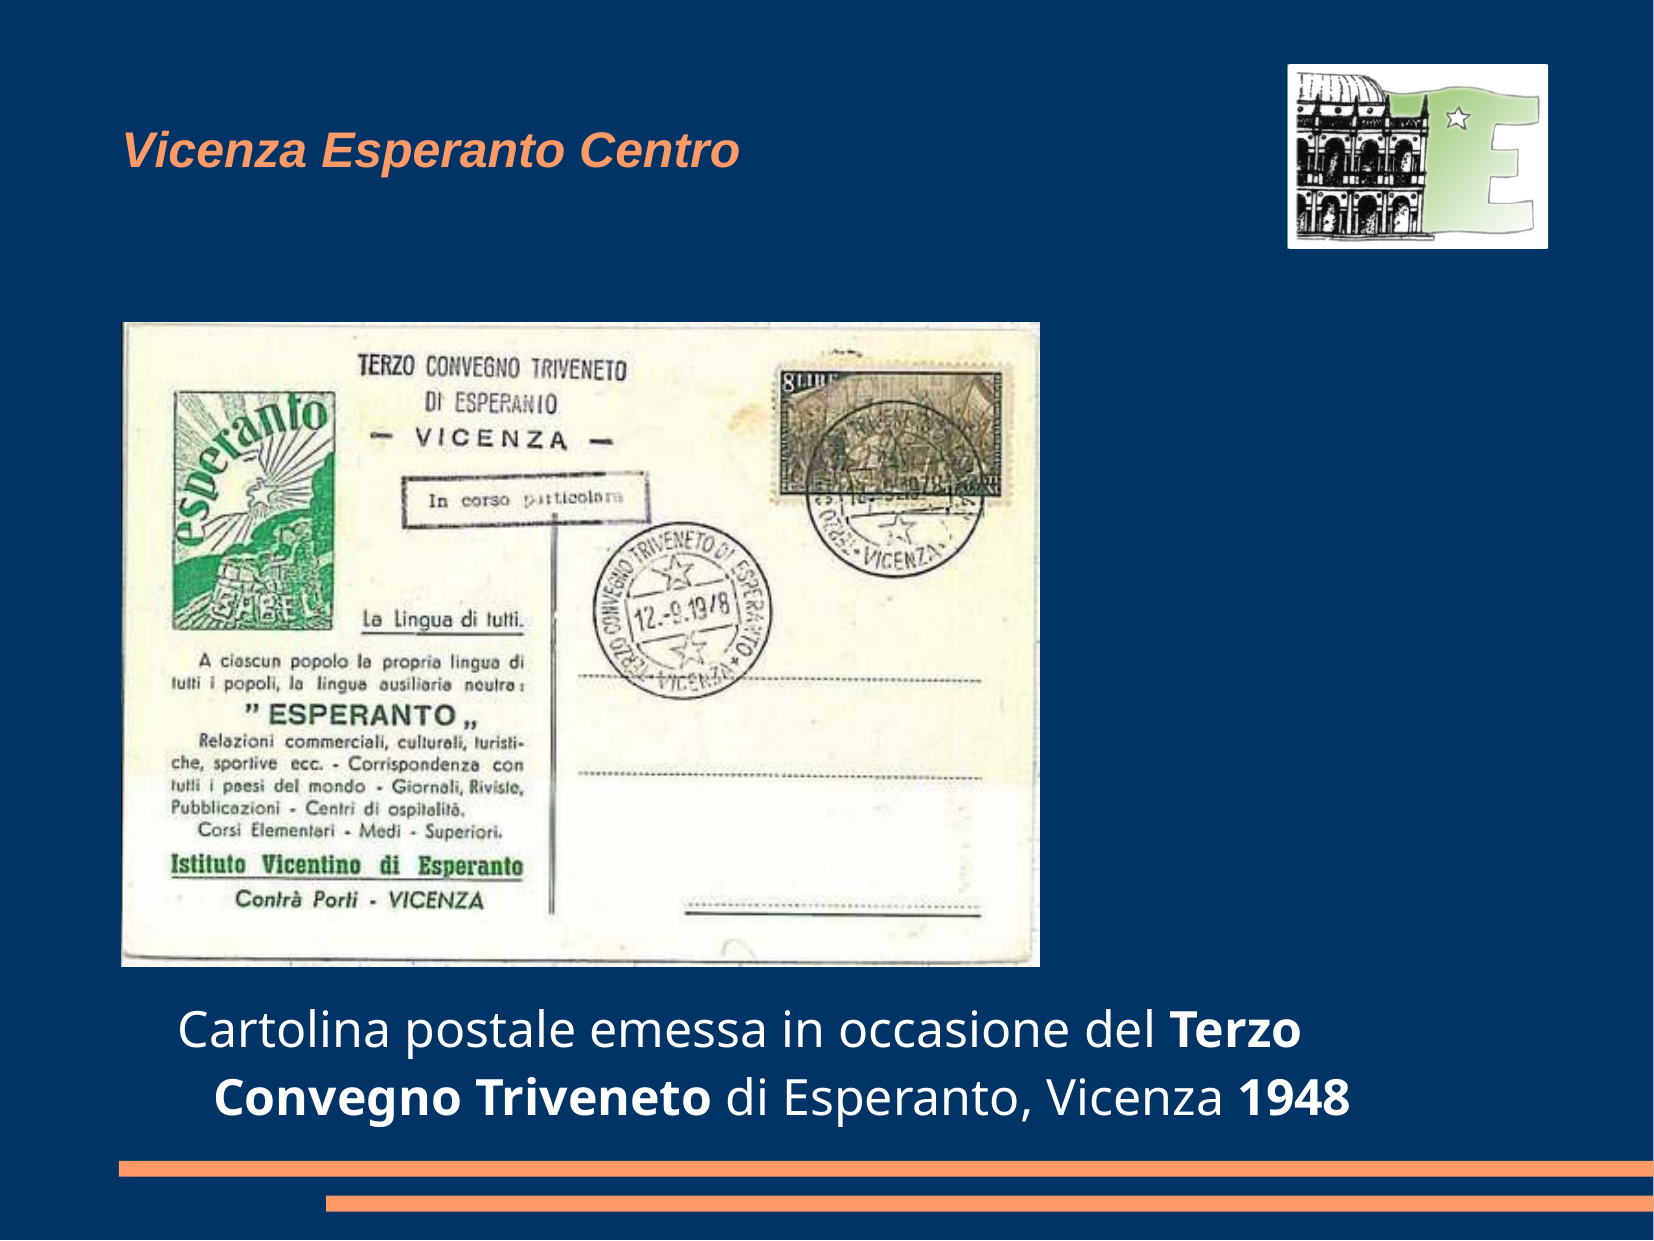

# Vicenza Esperanto Centro
Cartolina postale emessa in occasione del Terzo Convegno Triveneto di Esperanto, Vicenza 1948